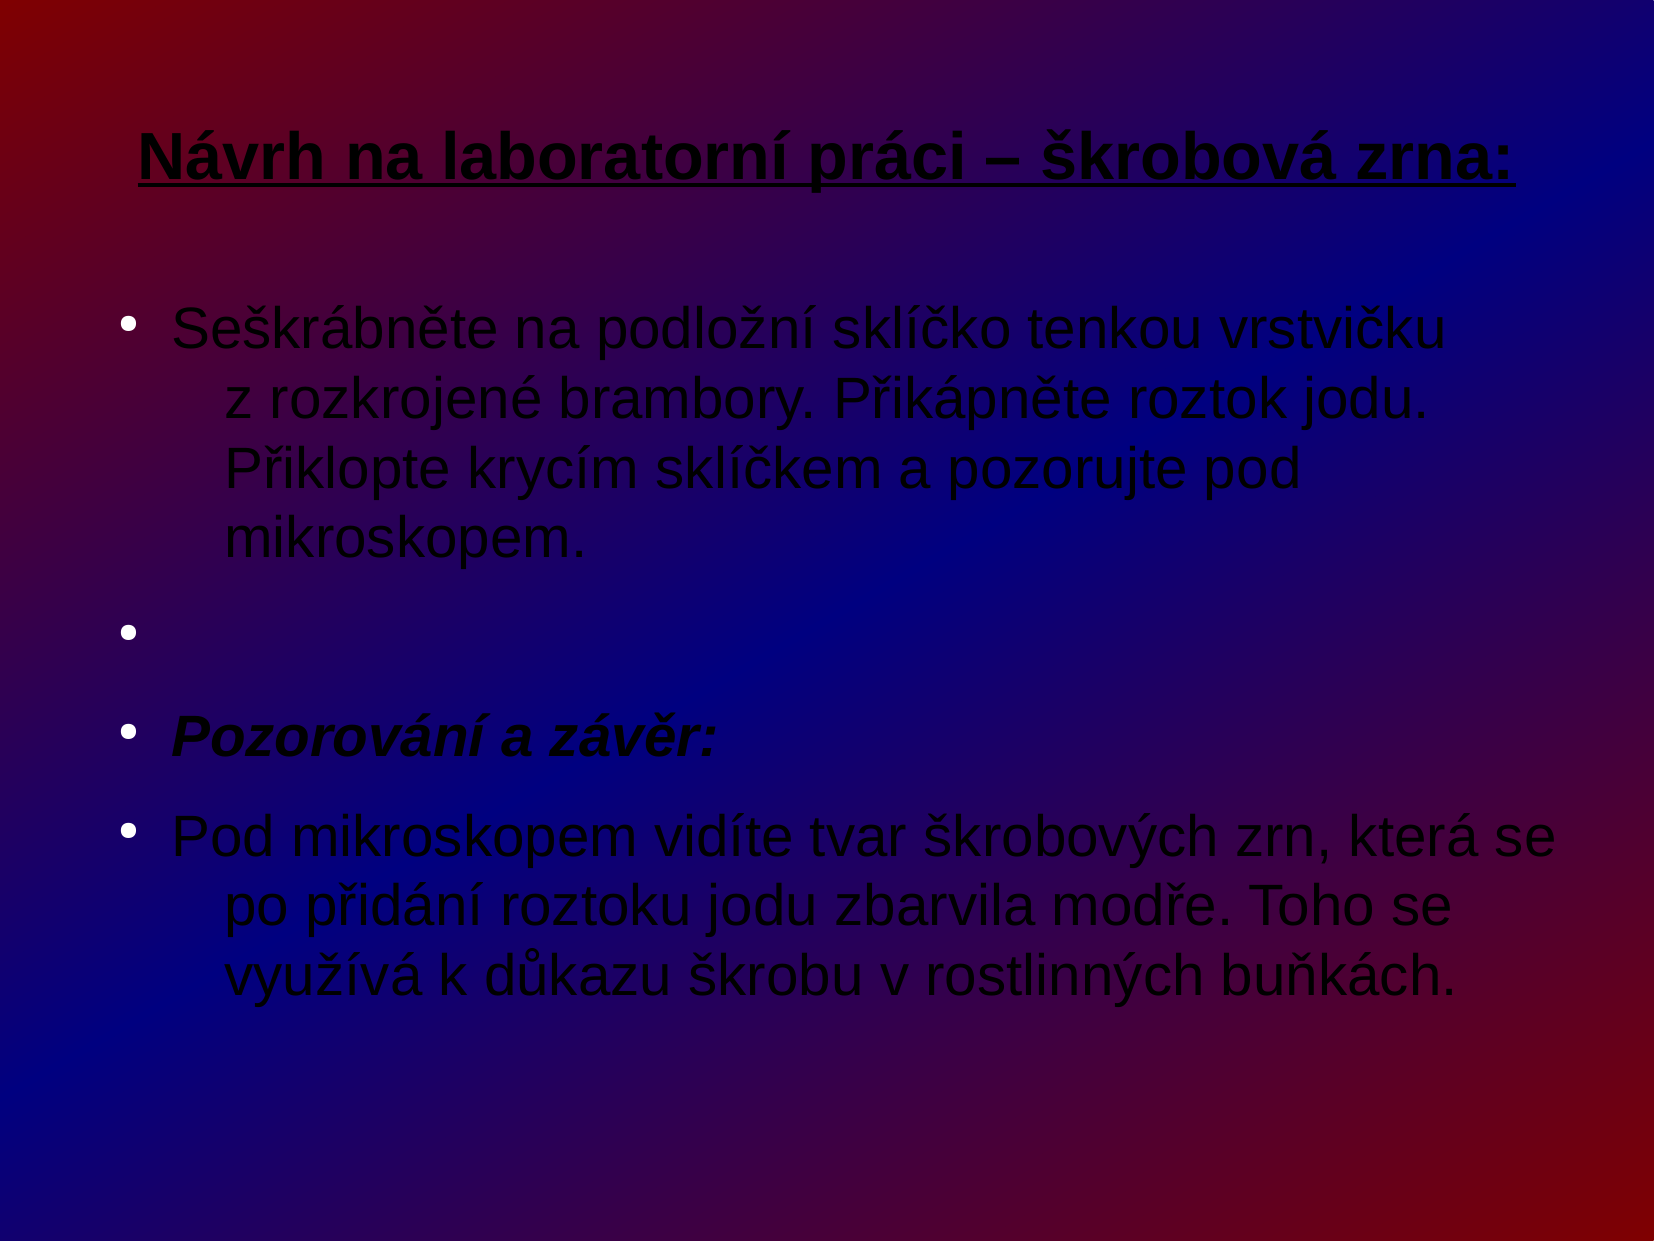

# Návrh na laboratorní práci – škrobová zrna:
Seškrábněte na podložní sklíčko tenkou vrstvičku z rozkrojené brambory. Přikápněte roztok jodu. Přiklopte krycím sklíčkem a pozorujte pod mikroskopem.
Pozorování a závěr:
Pod mikroskopem vidíte tvar škrobových zrn, která se po přidání roztoku jodu zbarvila modře. Toho se využívá k důkazu škrobu v rostlinných buňkách.